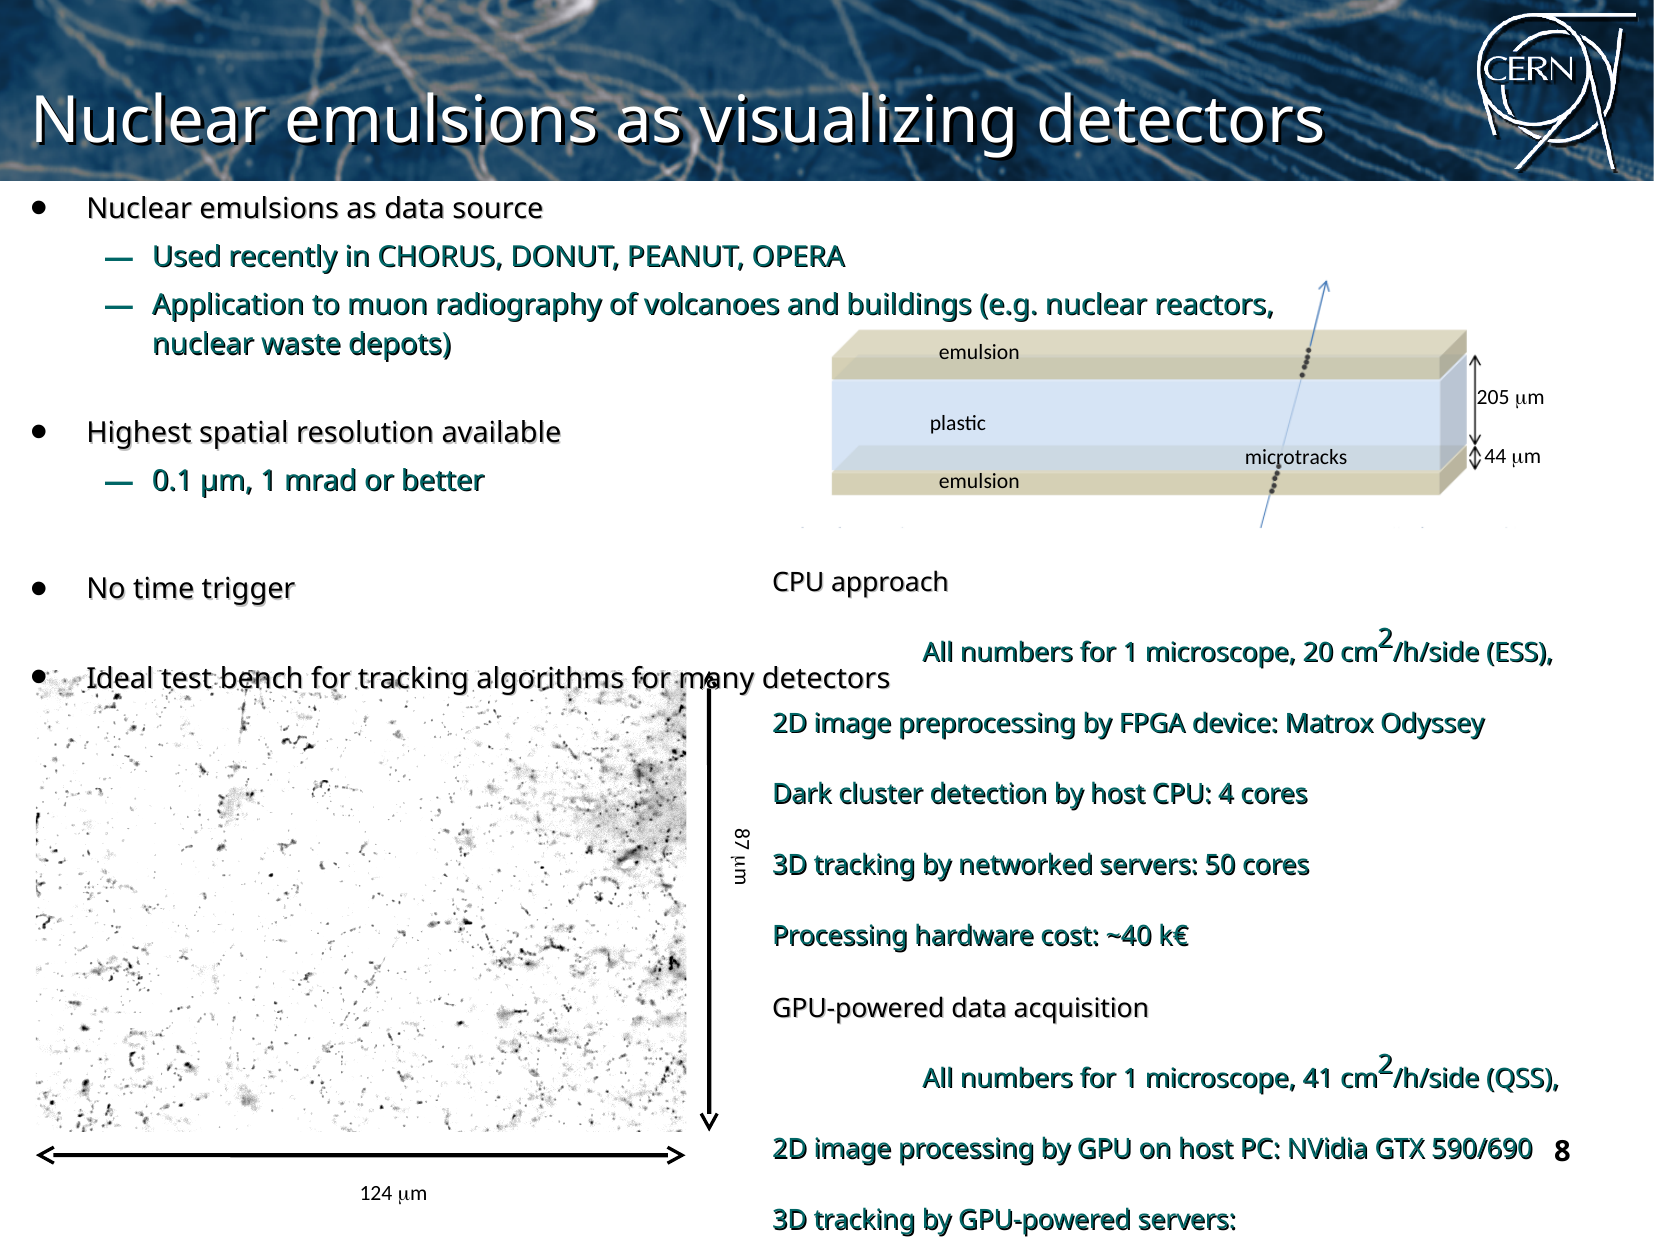

# Nuclear emulsions as visualizing detectors
Nuclear emulsions as data source
Used recently in CHORUS, DONUT, PEANUT, OPERA
Application to muon radiography of volcanoes and buildings (e.g. nuclear reactors, nuclear waste depots)
Highest spatial resolution available
0.1 µm, 1 mrad or better
No time trigger
Ideal test bench for tracking algorithms for many detectors
emulsion
205 mm
plastic
44 mm
microtracks
emulsion
CPU approach
All numbers for 1 microscope, 20 cm2/h/side (ESS),
2D image preprocessing by FPGA device: Matrox Odyssey
Dark cluster detection by host CPU: 4 cores
3D tracking by networked servers: 50 cores
Processing hardware cost: ~40 k€
GPU-powered data acquisition
All numbers for 1 microscope, 41 cm2/h/side (QSS),
2D image processing by GPU on host PC: NVidia GTX 590/690
3D tracking by GPU-powered servers:
6×GTX 690 (18432 cores)
Temporary staging area (RAMDisk) for raw data: 32 GB
Processing hardware cost: 7 k€ (GTX 690)
87 mm
Pisa, 10/9/2014
Cristiano Bozza - Università di Salerno / INFN
8
124 mm